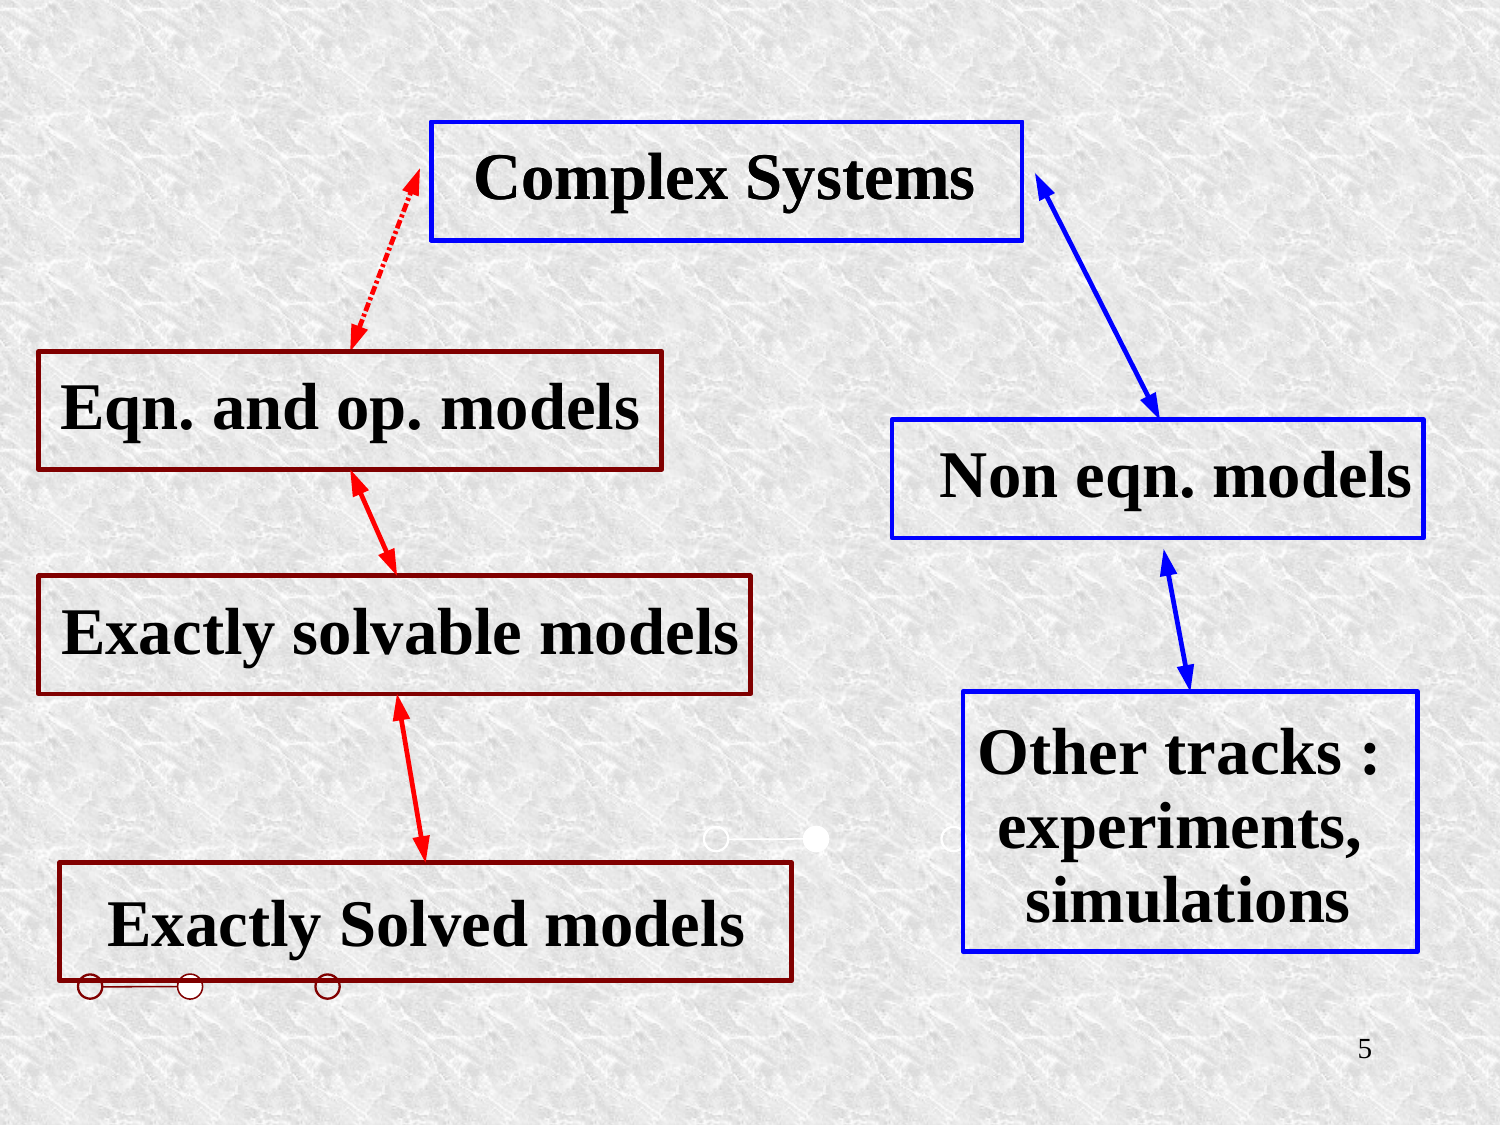

Complex Systems
Complex Systems
Eqn. and op. models
Non eqn. models
Exactly solvable models
Other tracks :
experiments,
simulations
Exactly Solved models
5